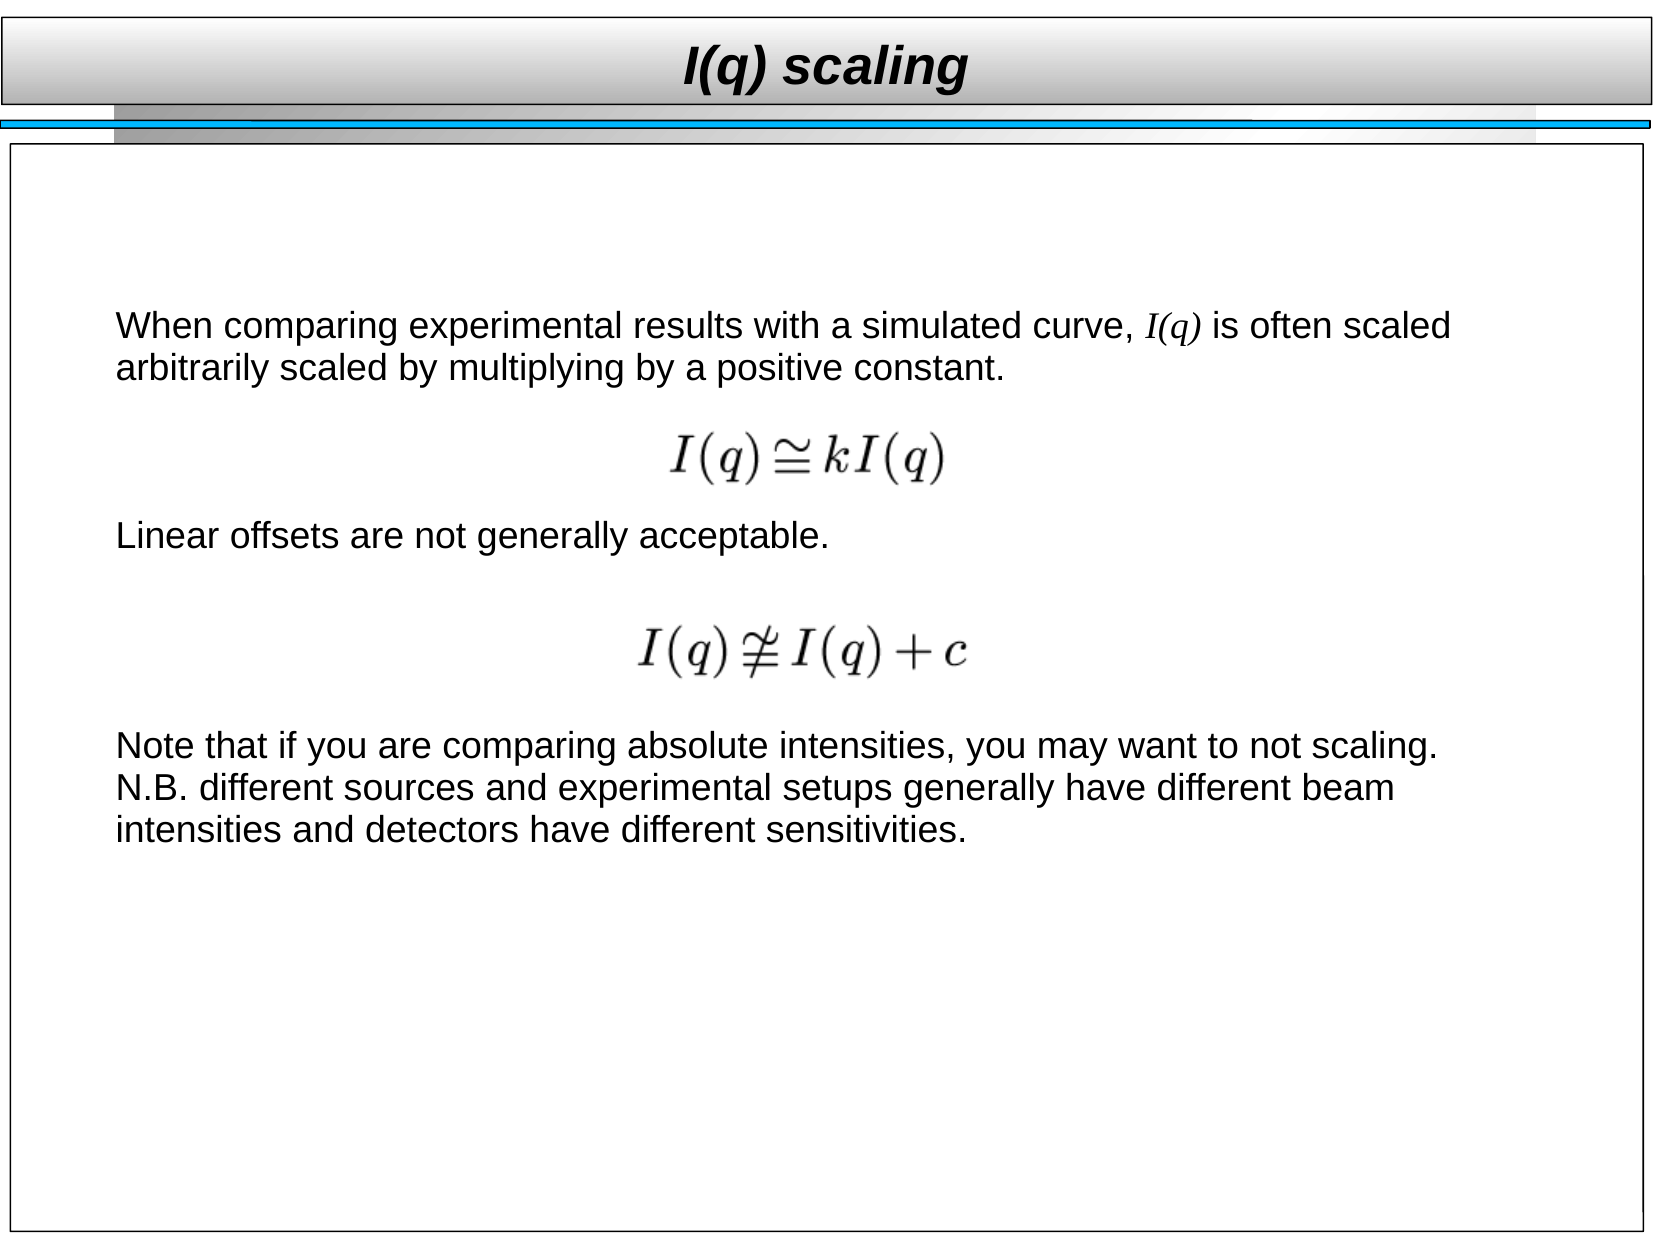

I(q) scaling
When comparing experimental results with a simulated curve, I(q) is often scaled arbitrarily scaled by multiplying by a positive constant.
Linear offsets are not generally acceptable.
Note that if you are comparing absolute intensities, you may want to not scaling.
N.B. different sources and experimental setups generally have different beam intensities and detectors have different sensitivities.